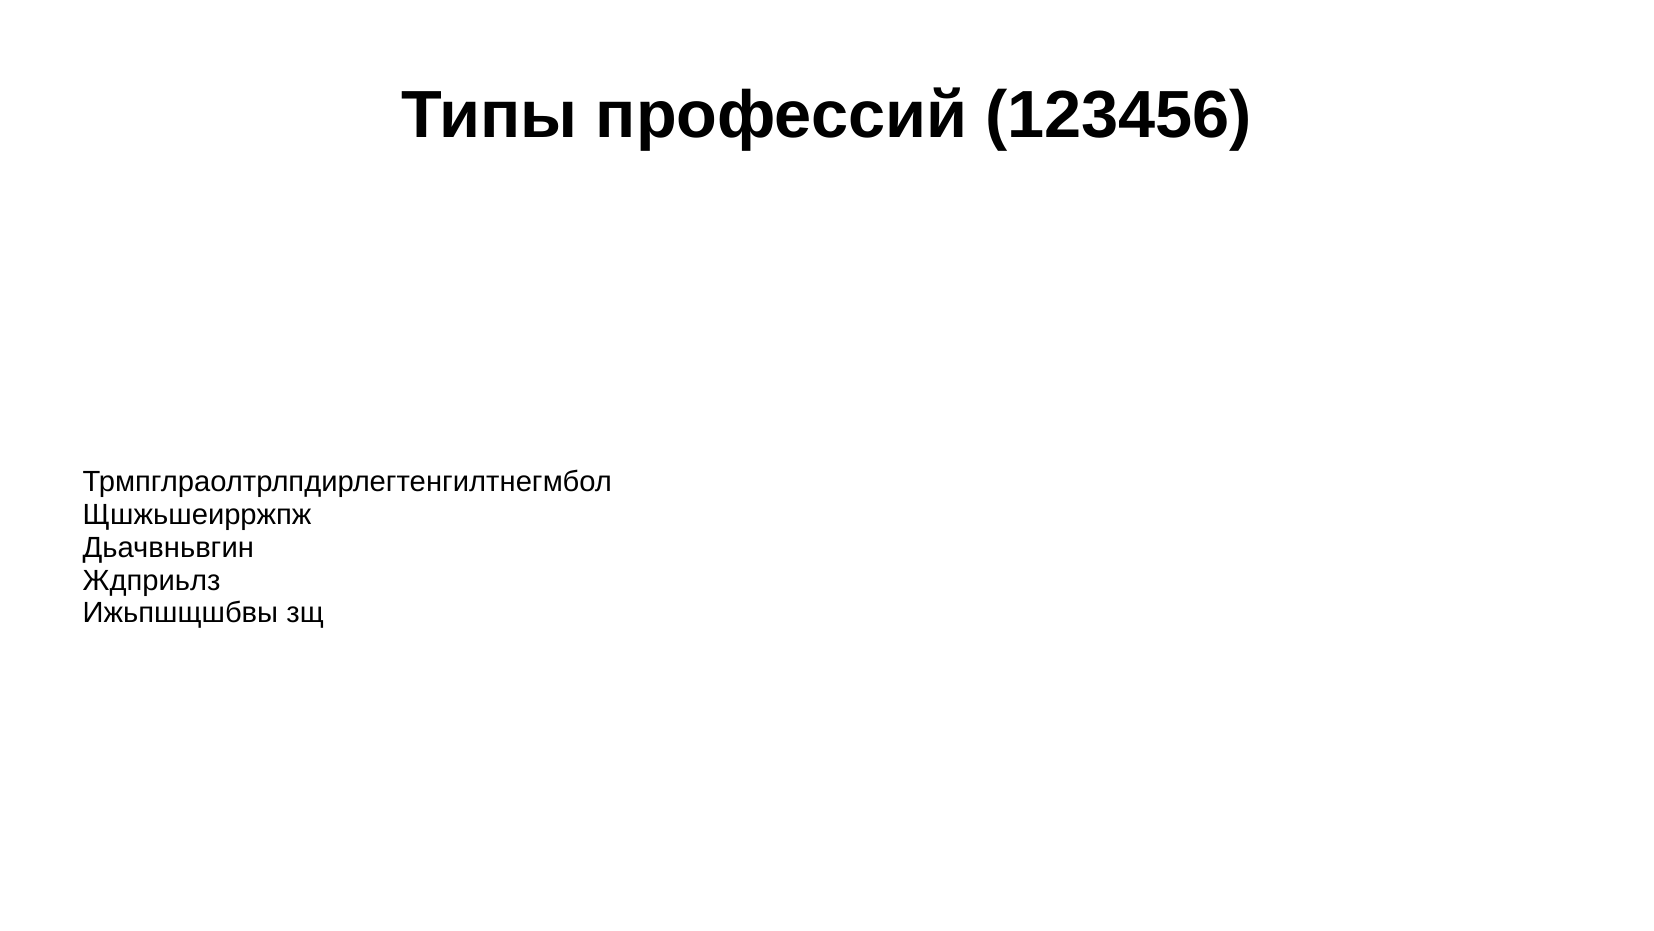

# Типы профессий (123456)
Трмпглраолтрлпдирлегтенгилтнегмбол
Щшжьшеирржпж
Дьачвньвгин
Ждприьлз
Ижьпшщшбвы зщ